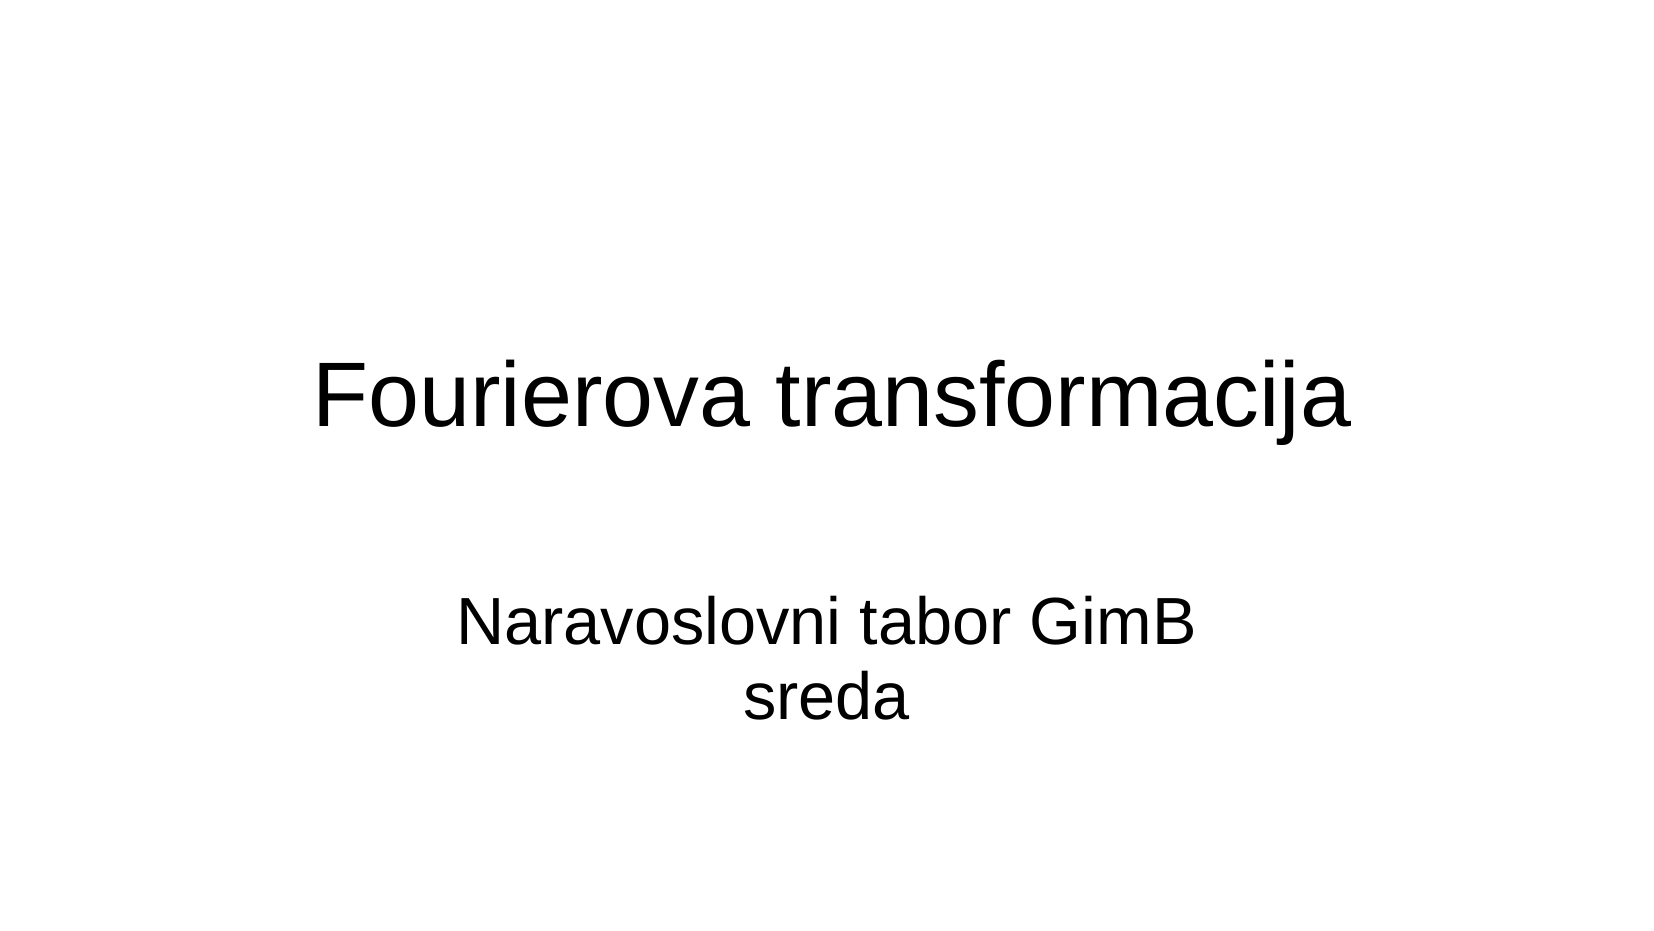

# Fourierova transformacija
Naravoslovni tabor GimB
sreda